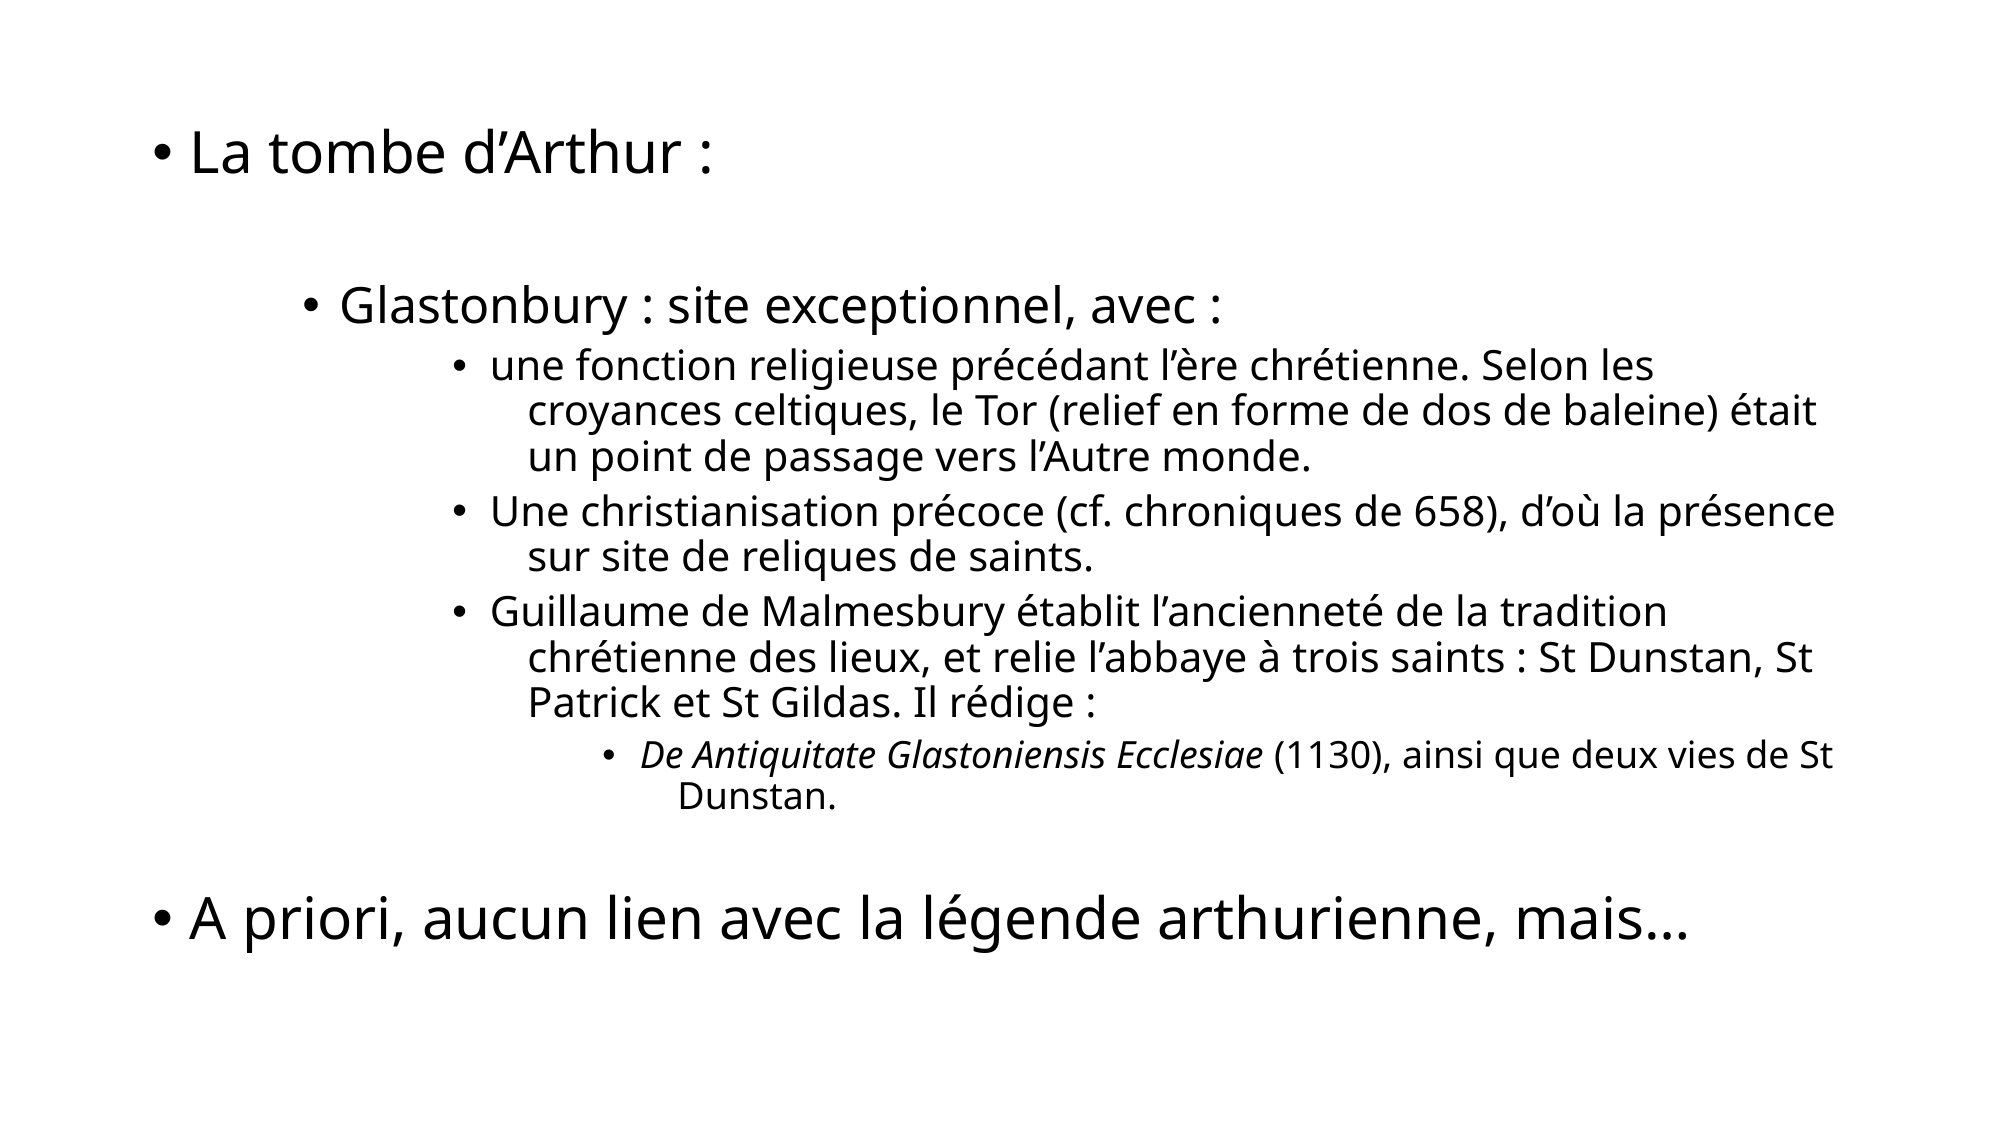

# La tombe d’Arthur :
Glastonbury : site exceptionnel, avec :
une fonction religieuse précédant l’ère chrétienne. Selon les croyances celtiques, le Tor (relief en forme de dos de baleine) était un point de passage vers l’Autre monde.
Une christianisation précoce (cf. chroniques de 658), d’où la présence sur site de reliques de saints.
Guillaume de Malmesbury établit l’ancienneté de la tradition chrétienne des lieux, et relie l’abbaye à trois saints : St Dunstan, St Patrick et St Gildas. Il rédige :
De Antiquitate Glastoniensis Ecclesiae (1130), ainsi que deux vies de St Dunstan.
A priori, aucun lien avec la légende arthurienne, mais…